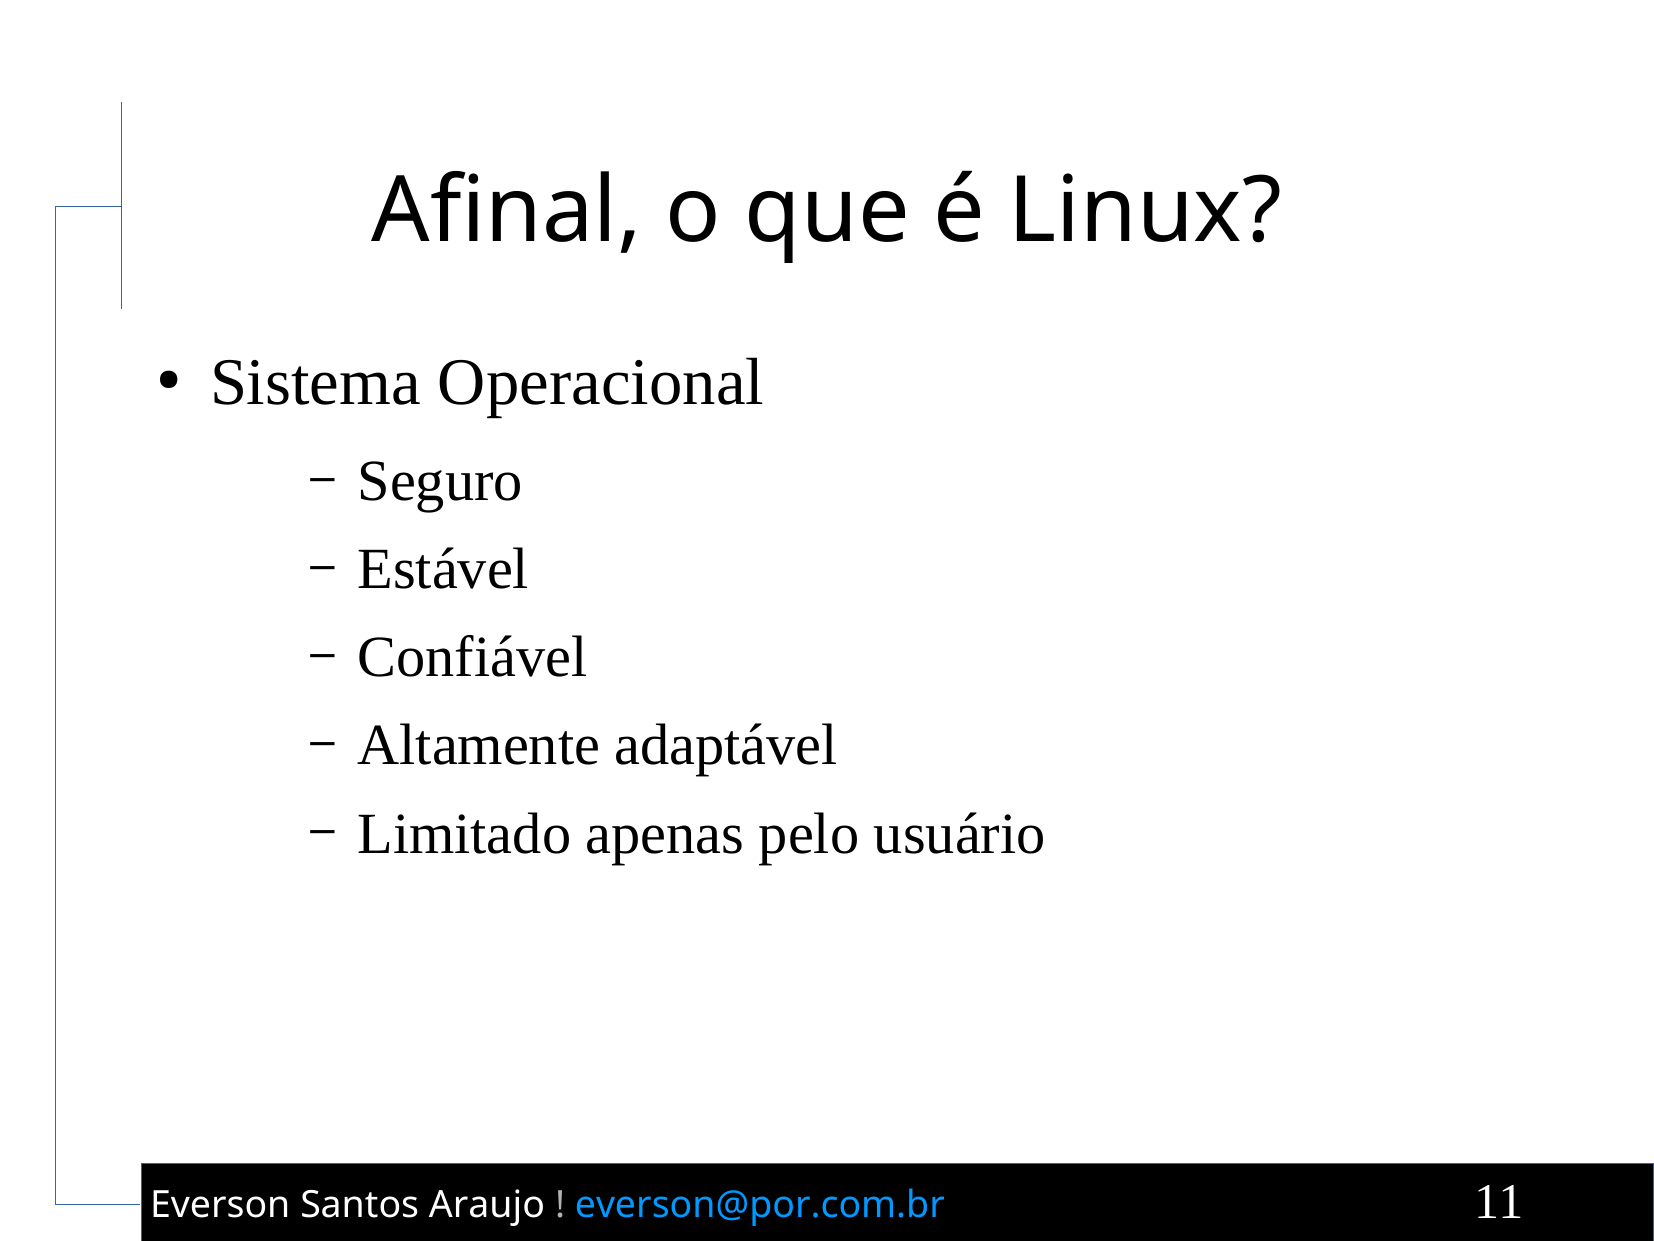

# Afinal, o que é Linux?
Sistema Operacional
Seguro
Estável
Confiável
Altamente adaptável
Limitado apenas pelo usuário